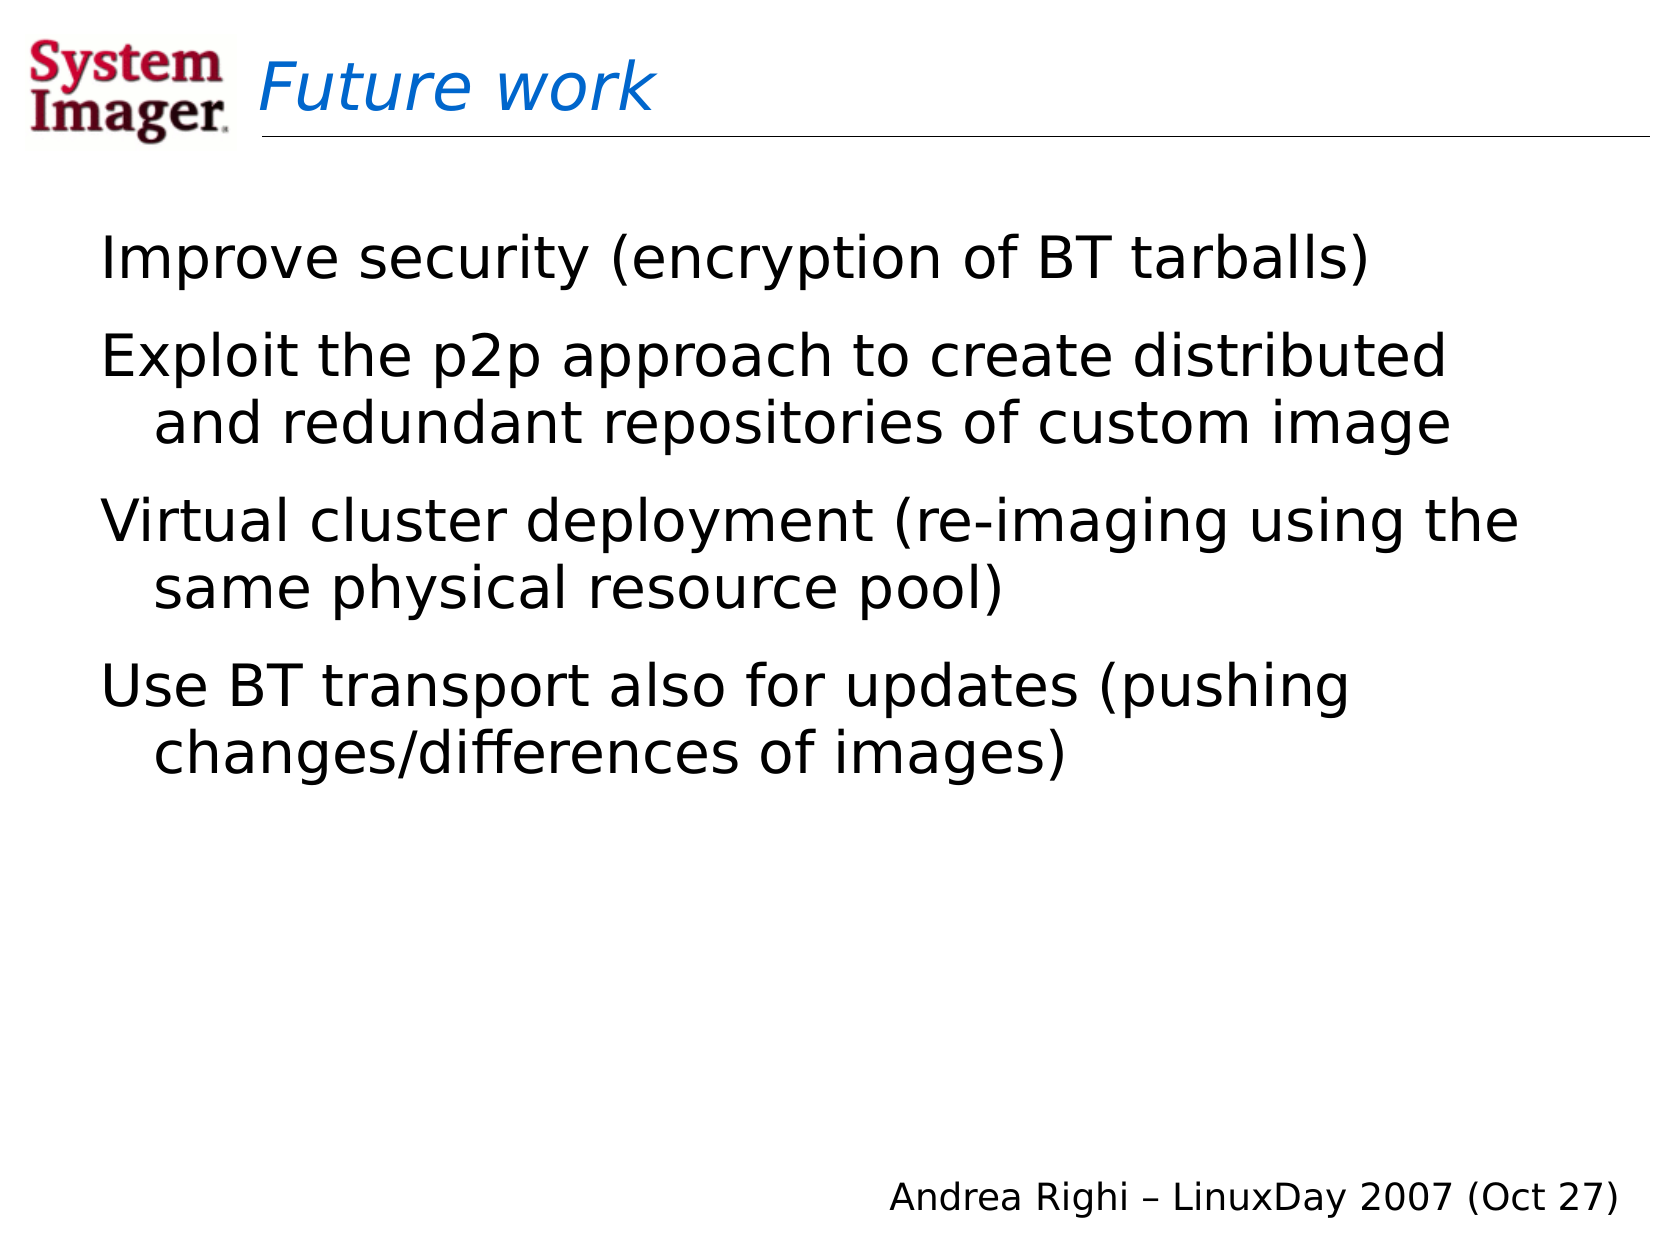

# Future work
Improve security (encryption of BT tarballs)
Exploit the p2p approach to create distributed and redundant repositories of custom image
Virtual cluster deployment (re-imaging using the same physical resource pool)
Use BT transport also for updates (pushing changes/differences of images)